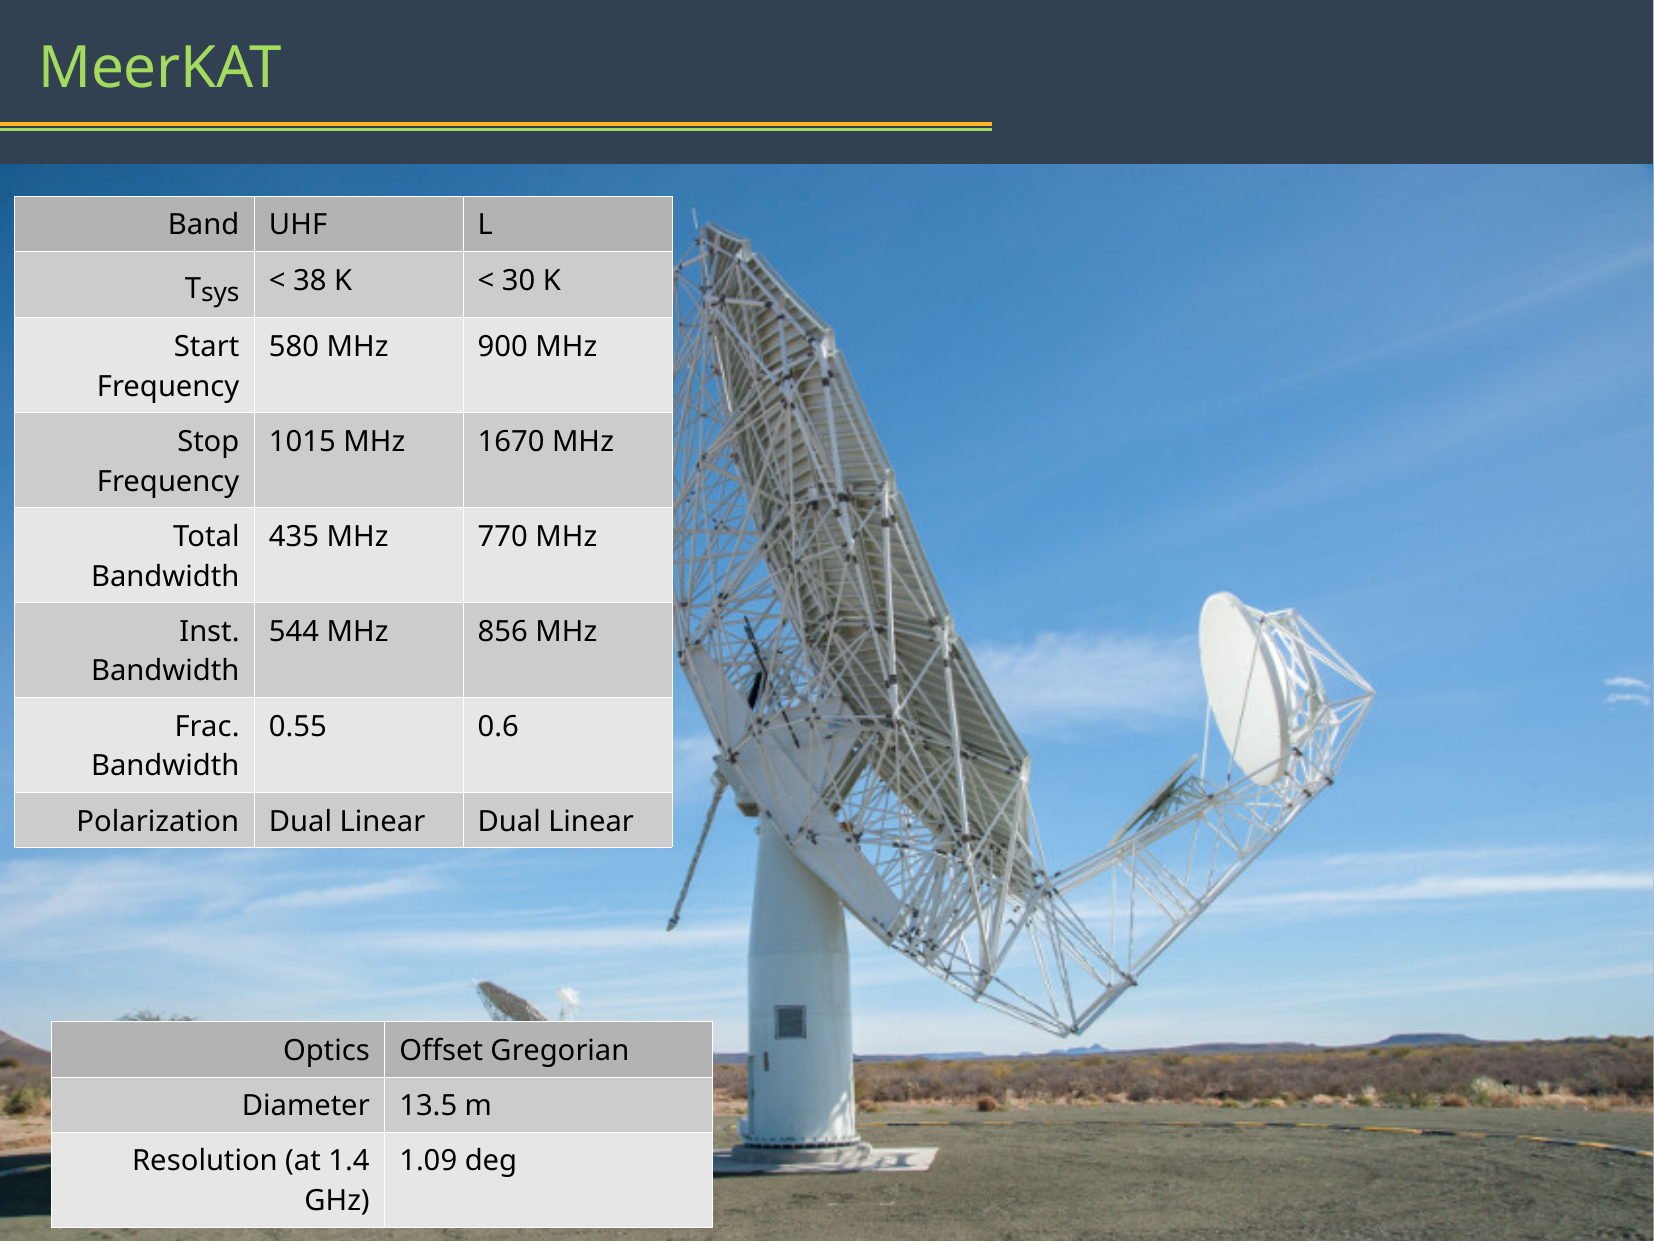

MeerKAT
| Band | UHF | L |
| --- | --- | --- |
| Tsys | < 38 K | < 30 K |
| Start Frequency | 580 MHz | 900 MHz |
| Stop Frequency | 1015 MHz | 1670 MHz |
| Total Bandwidth | 435 MHz | 770 MHz |
| Inst. Bandwidth | 544 MHz | 856 MHz |
| Frac. Bandwidth | 0.55 | 0.6 |
| Polarization | Dual Linear | Dual Linear |
| Optics | Offset Gregorian |
| --- | --- |
| Diameter | 13.5 m |
| Resolution (at 1.4 GHz) | 1.09 deg |
NASSP 2016
5